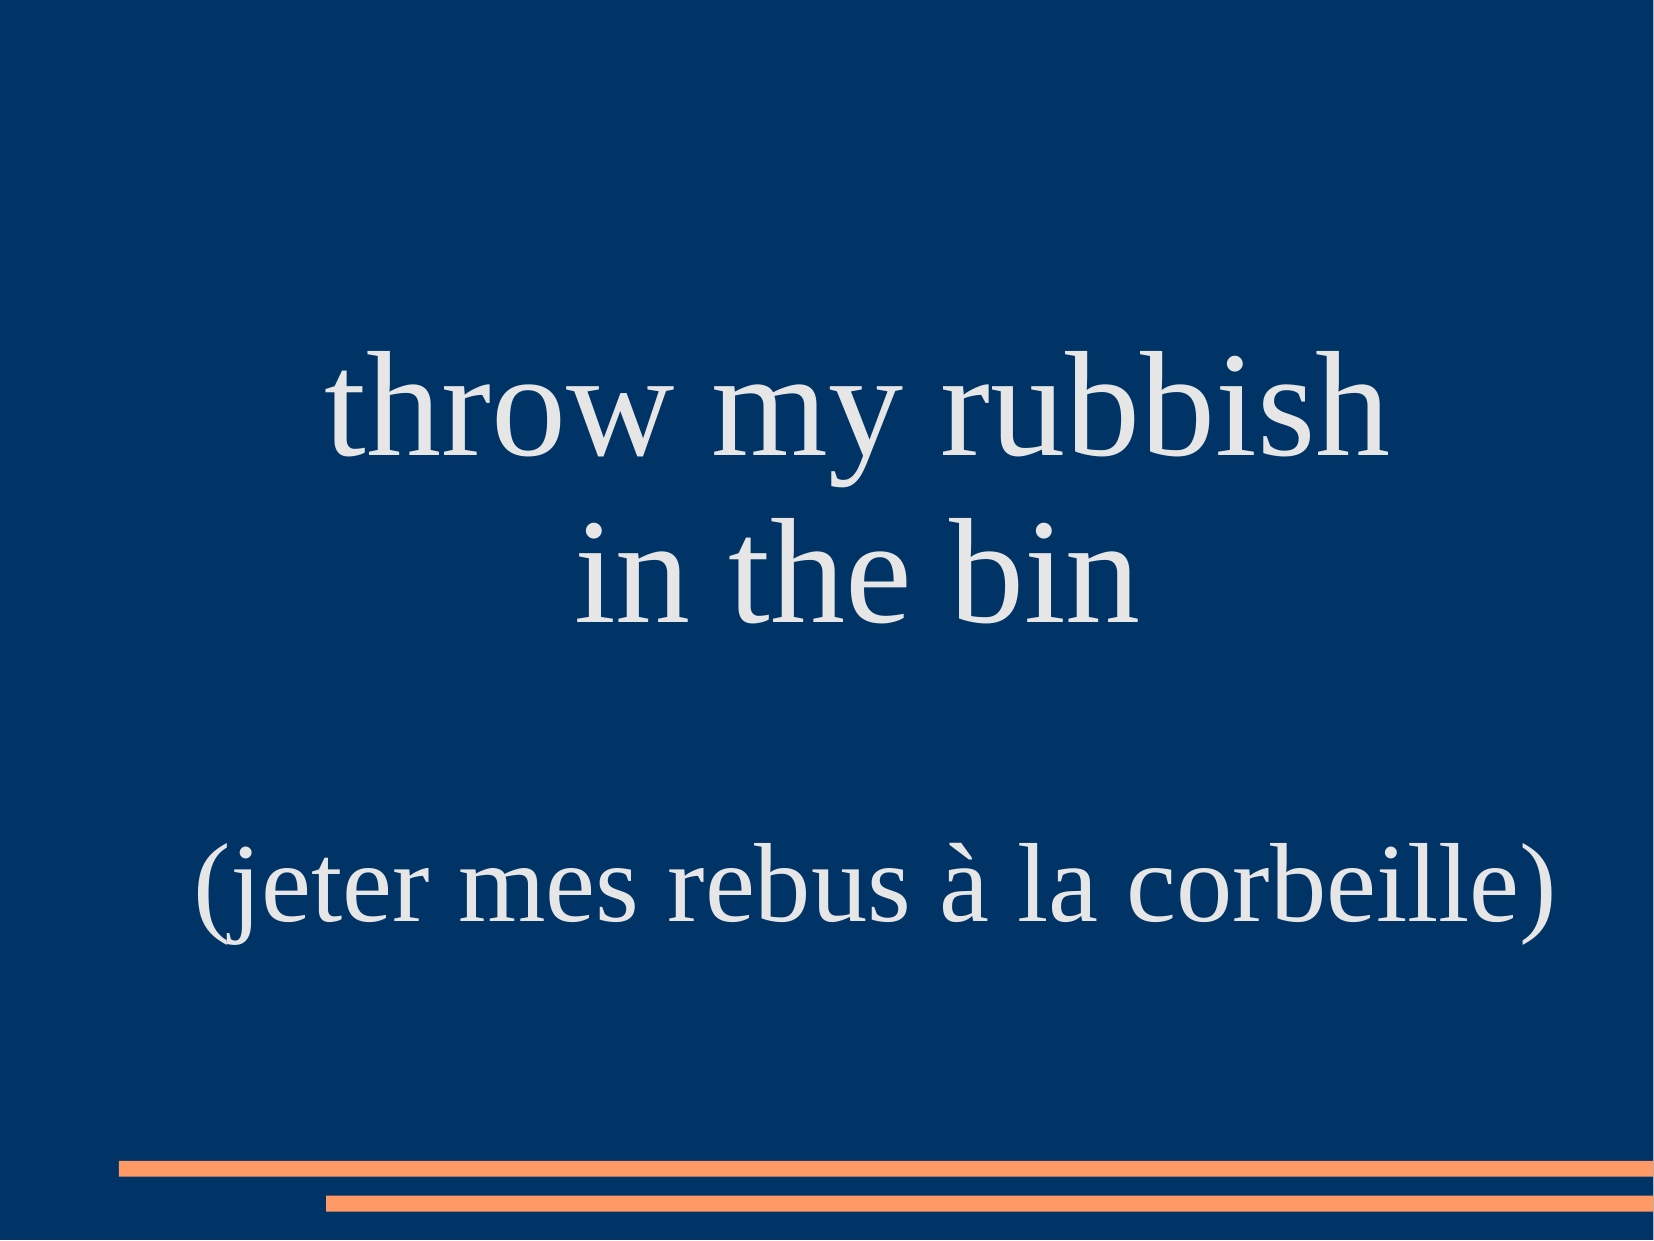

#
throw my rubbish
in the bin
(jeter mes rebus à la corbeille)